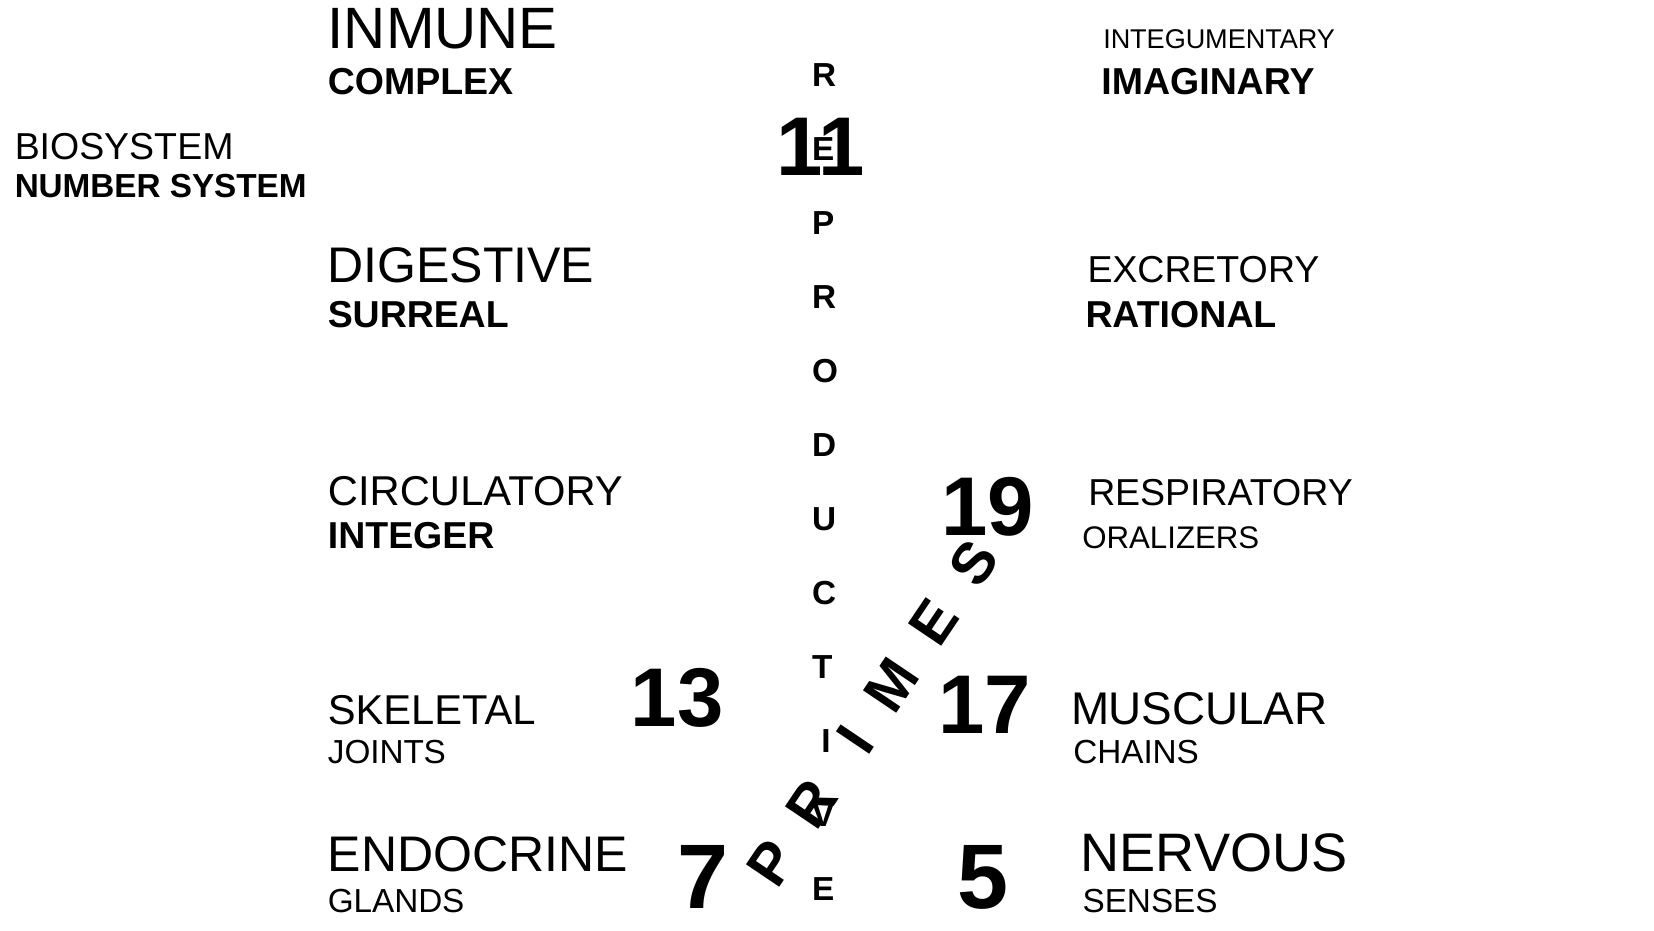

INMUNE INTEGUMENTARY
COMPLEX IMAGINARY
DIGESTIVE EXCRETORY
SURREAL RATIONAL
CIRCULATORY RESPIRATORY
INTEGER ORALIZERS
SKELETAL MUSCULAR
JOINTS CHAINS
ENDOCRINE NERVOUS
GLANDS SENSES
R E P R O D U C T
 I V E
11
BIOSYSTEM
NUMBER SYSTEM
19
13
 17
P R I M E S
7 5